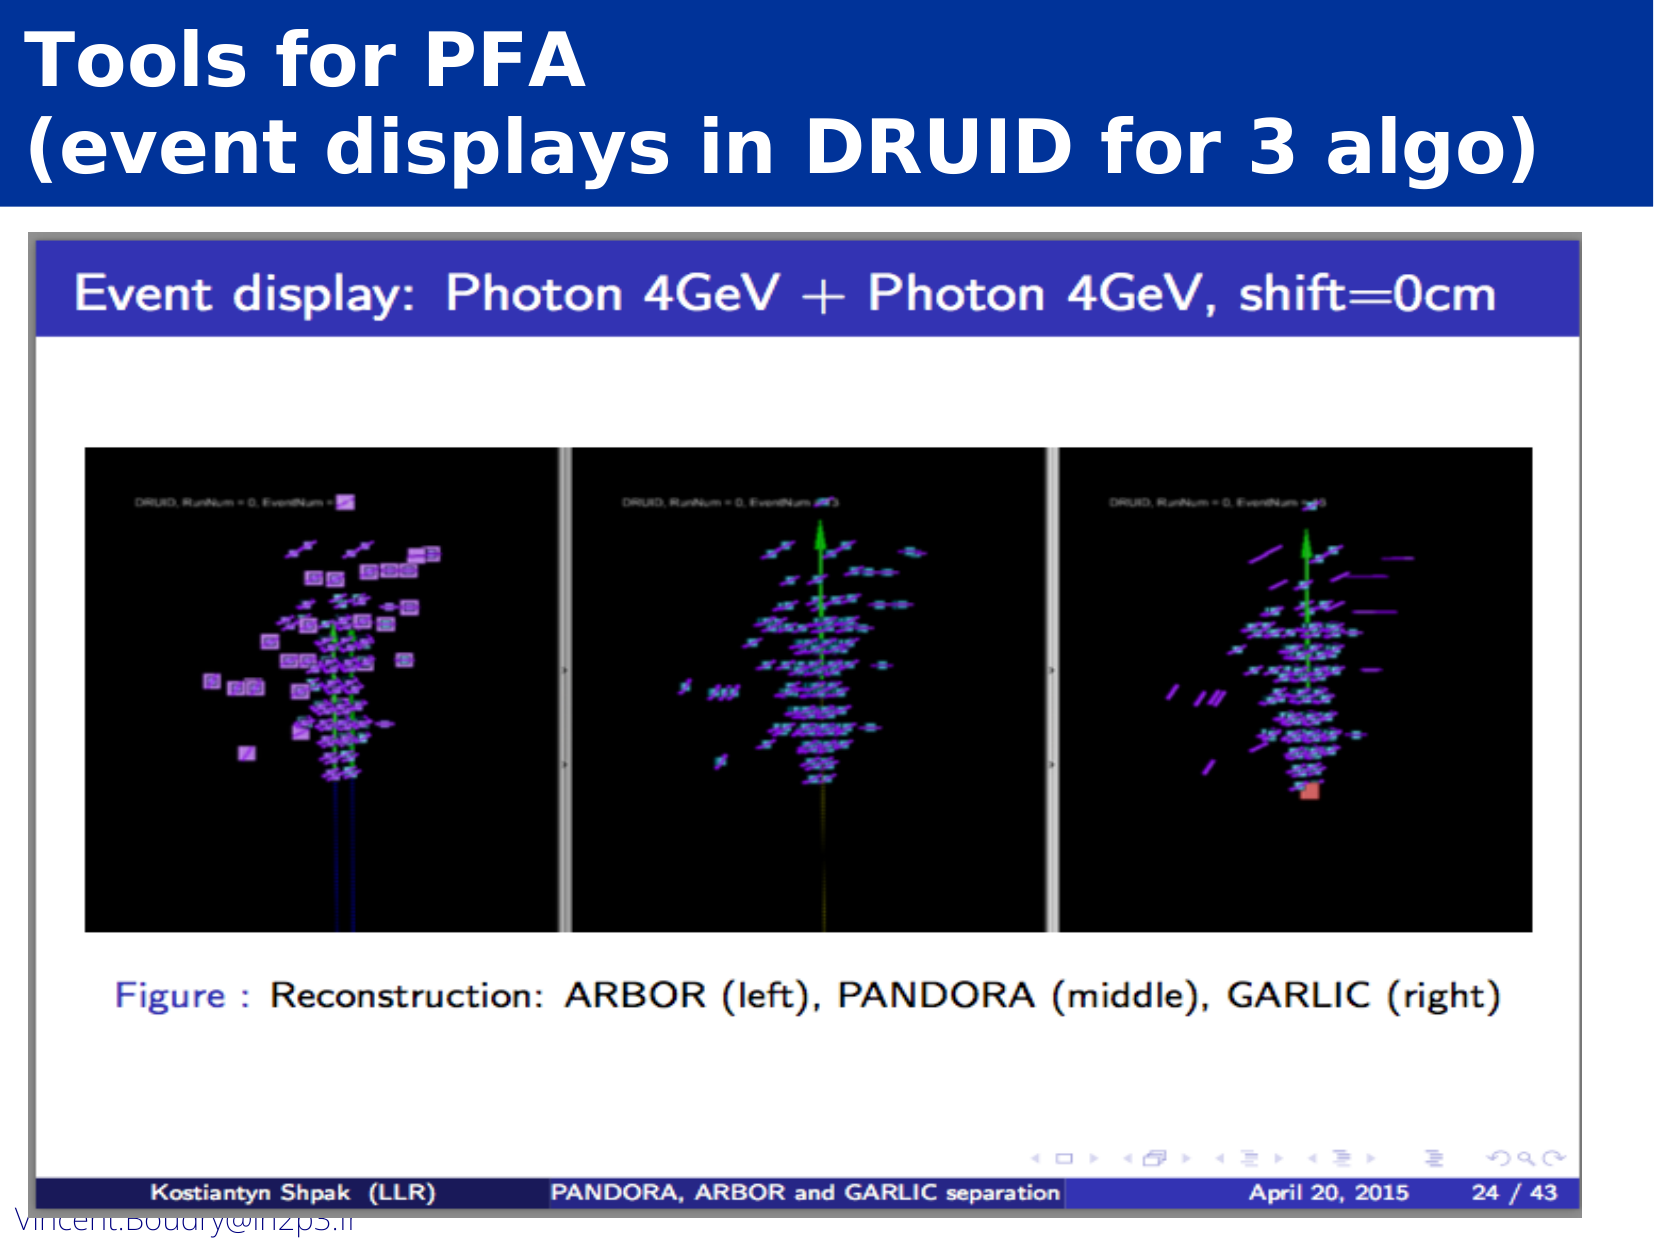

# Tools for PFA (event displays in DRUID for 3 algo)